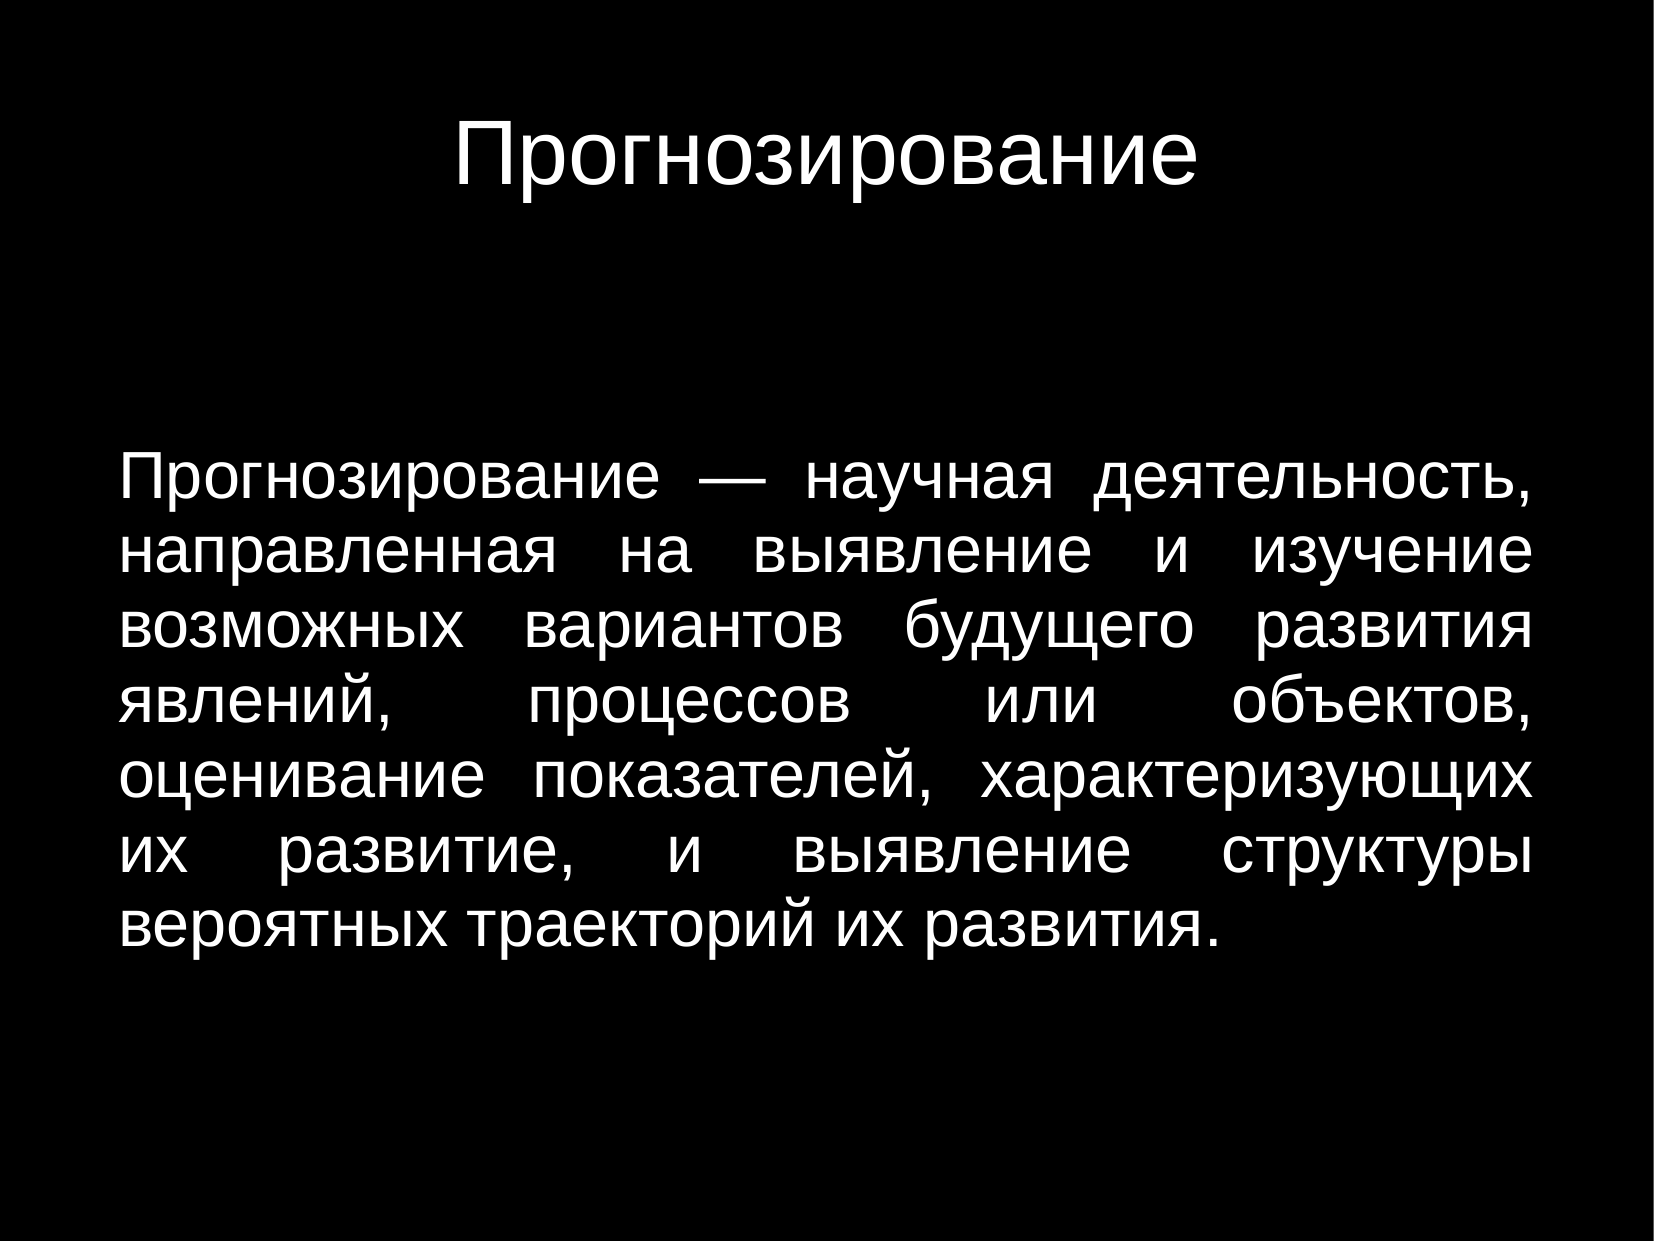

# Прогнозирование
Прогнозирование — научная деятельность, направленная на выявление и изучение возможных вариантов будущего развития явлений, процессов или объектов, оценивание показателей, характеризующих их развитие, и выявление структуры вероятных траекторий их развития.